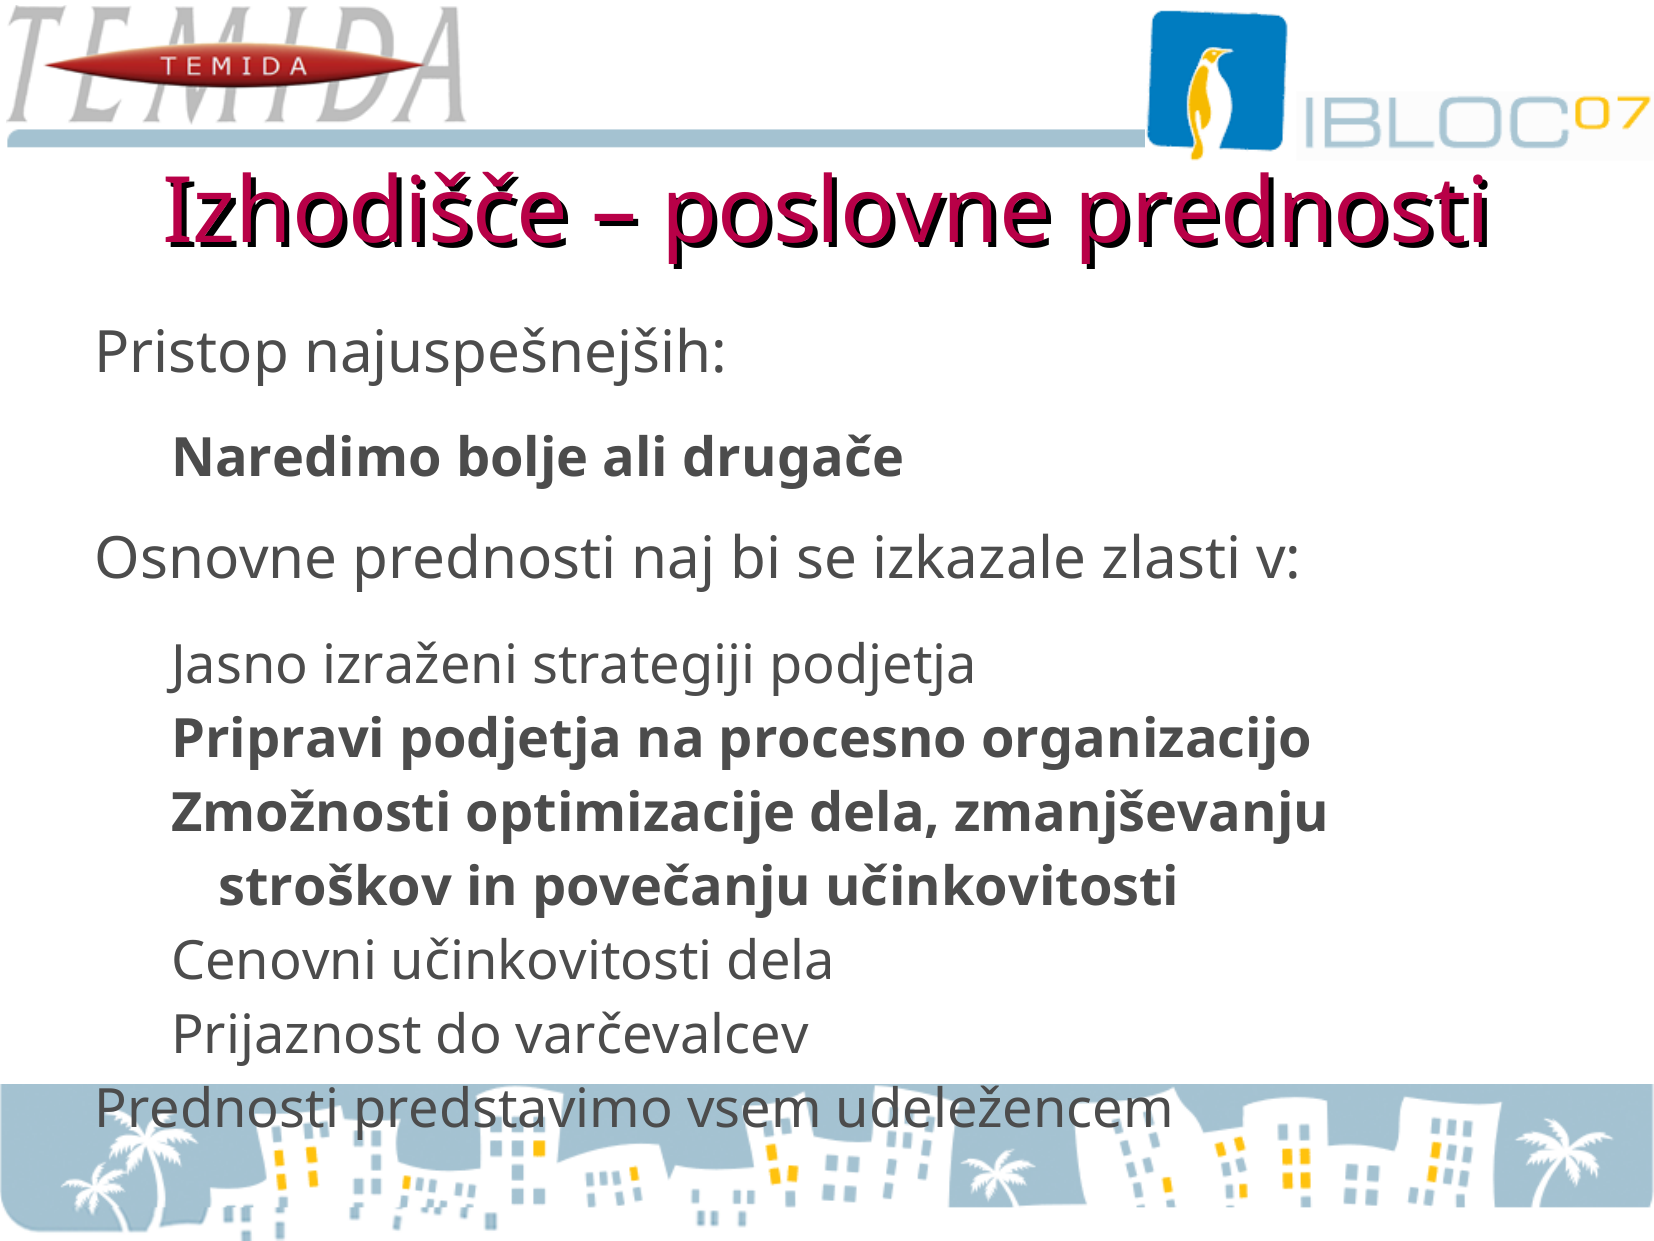

# Izhodišče – poslovne prednosti
Pristop najuspešnejših:
Naredimo bolje ali drugače
Osnovne prednosti naj bi se izkazale zlasti v:
Jasno izraženi strategiji podjetja
Pripravi podjetja na procesno organizacijo
Zmožnosti optimizacije dela, zmanjševanju stroškov in povečanju učinkovitosti
Cenovni učinkovitosti dela
Prijaznost do varčevalcev
Prednosti predstavimo vsem udeležencem